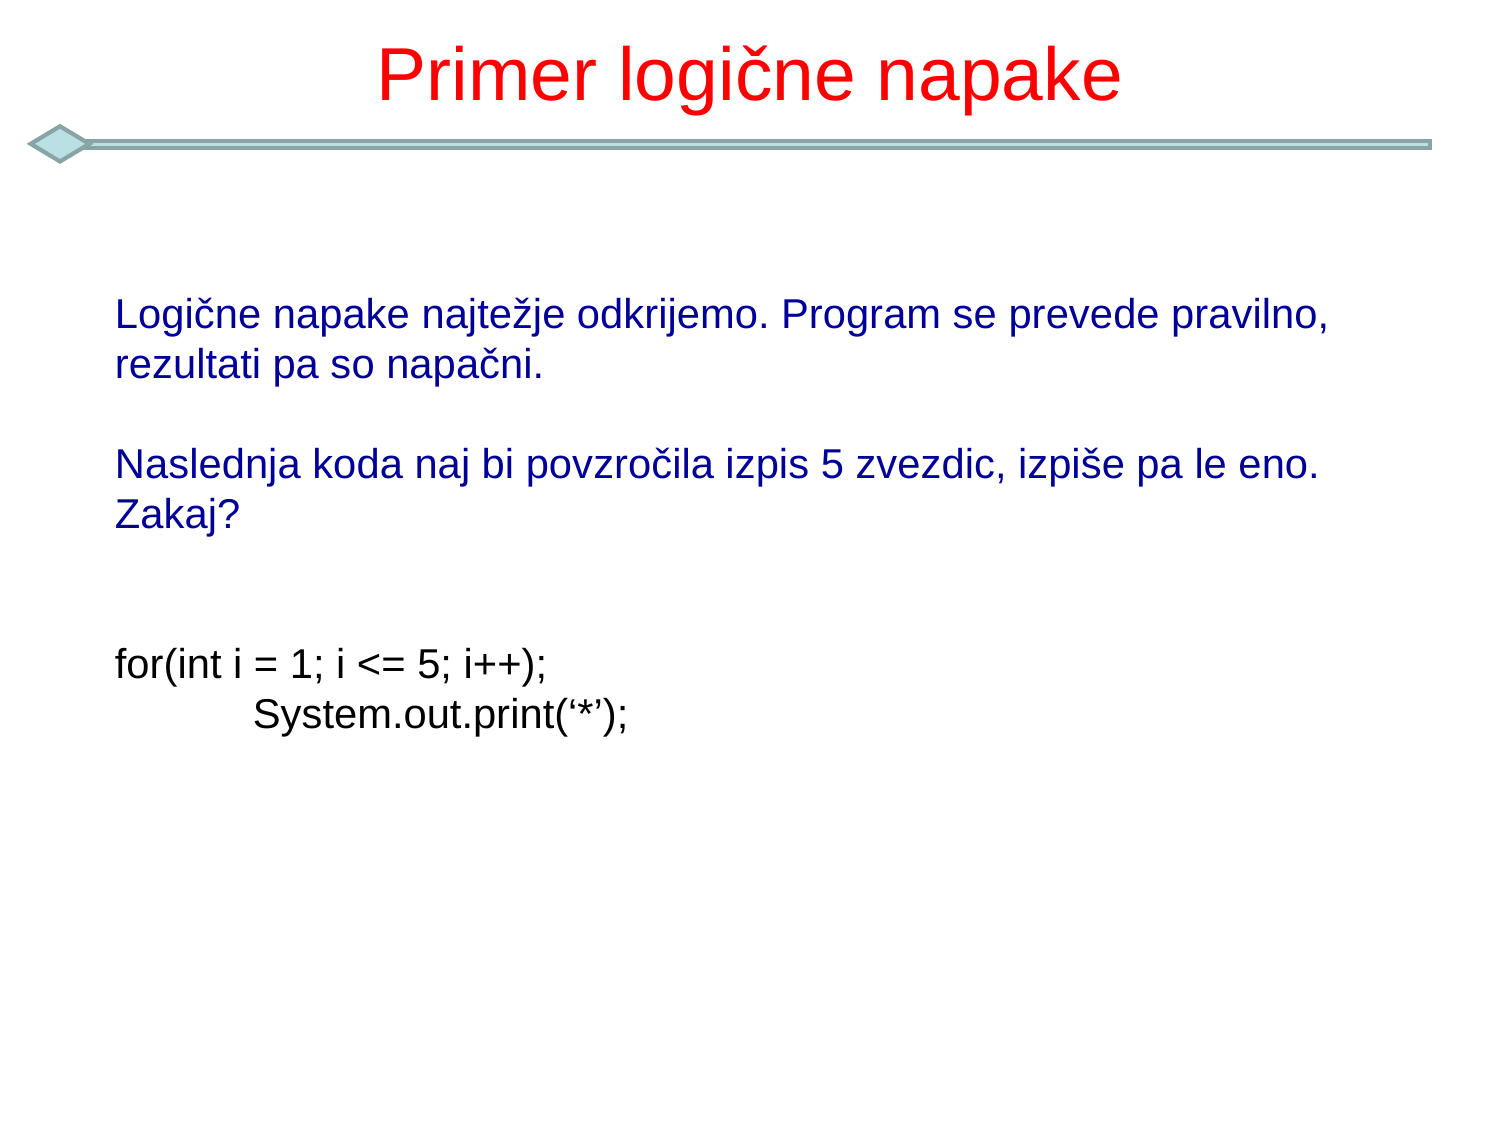

# Primer logične napake
Logične napake najtežje odkrijemo. Program se prevede pravilno, rezultati pa so napačni.
Naslednja koda naj bi povzročila izpis 5 zvezdic, izpiše pa le eno. Zakaj?
for(int i = 1; i <= 5; i++);
 System.out.print(‘*’);